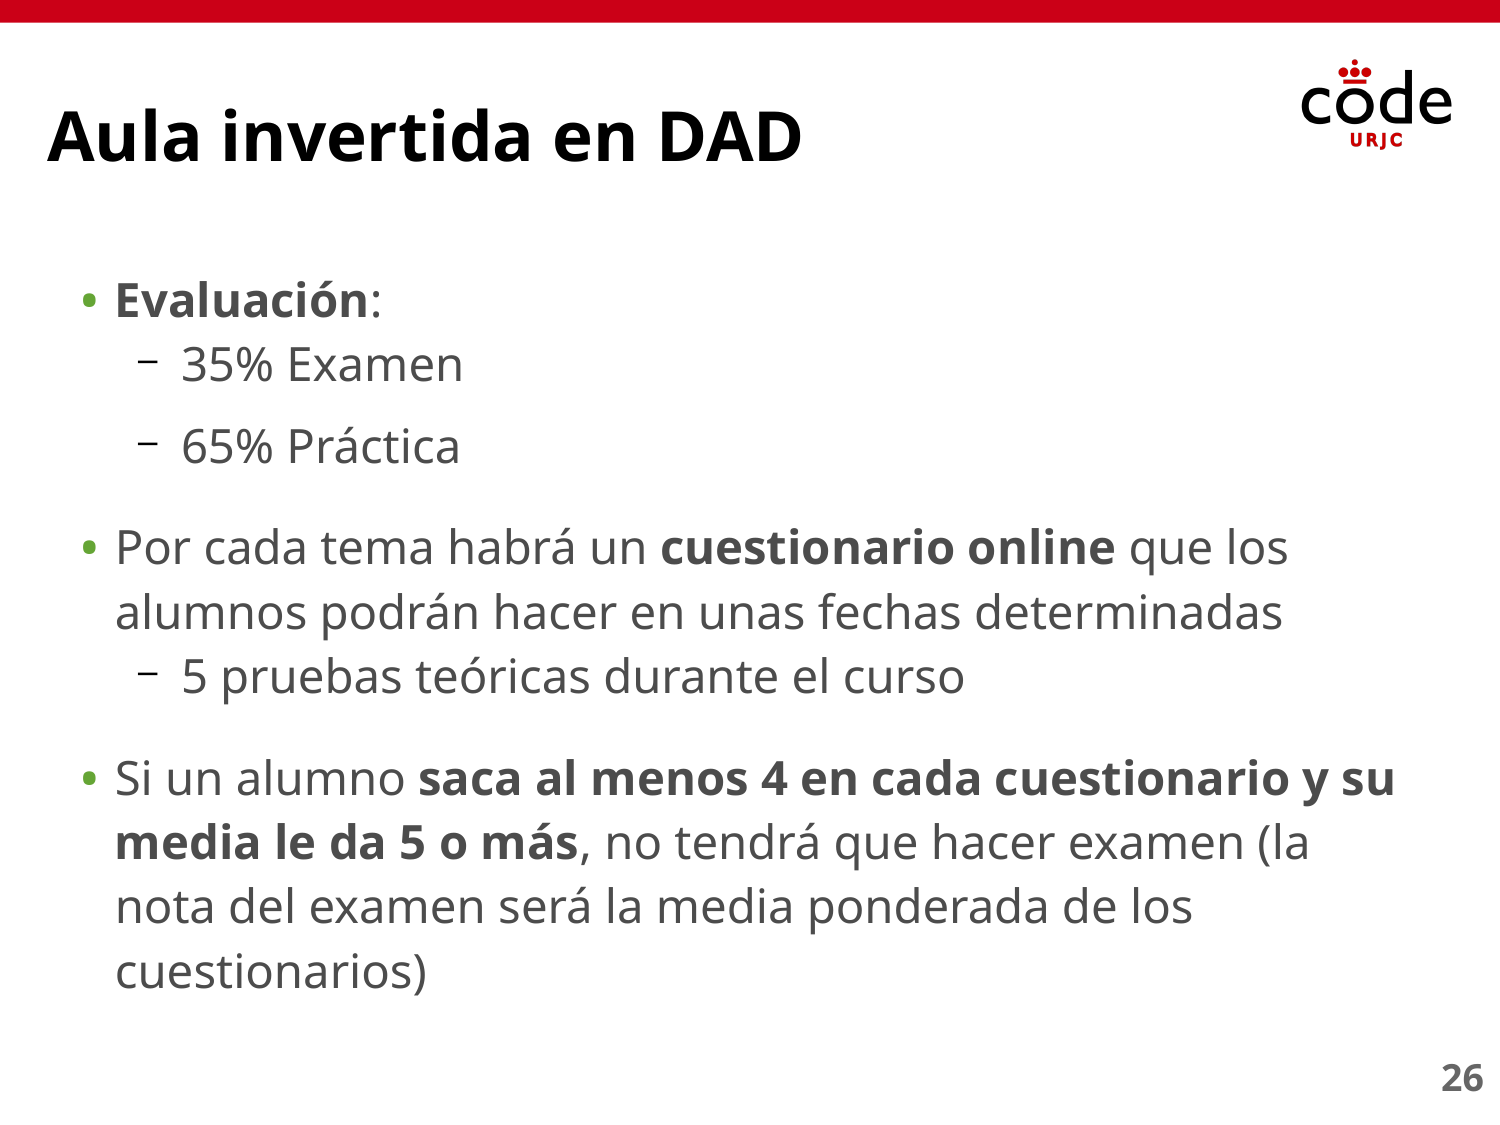

# Aula invertida en DAD
Evaluación:
35% Examen
65% Práctica
Por cada tema habrá un cuestionario online que los alumnos podrán hacer en unas fechas determinadas
5 pruebas teóricas durante el curso
Si un alumno saca al menos 4 en cada cuestionario y su media le da 5 o más, no tendrá que hacer examen (la nota del examen será la media ponderada de los cuestionarios)